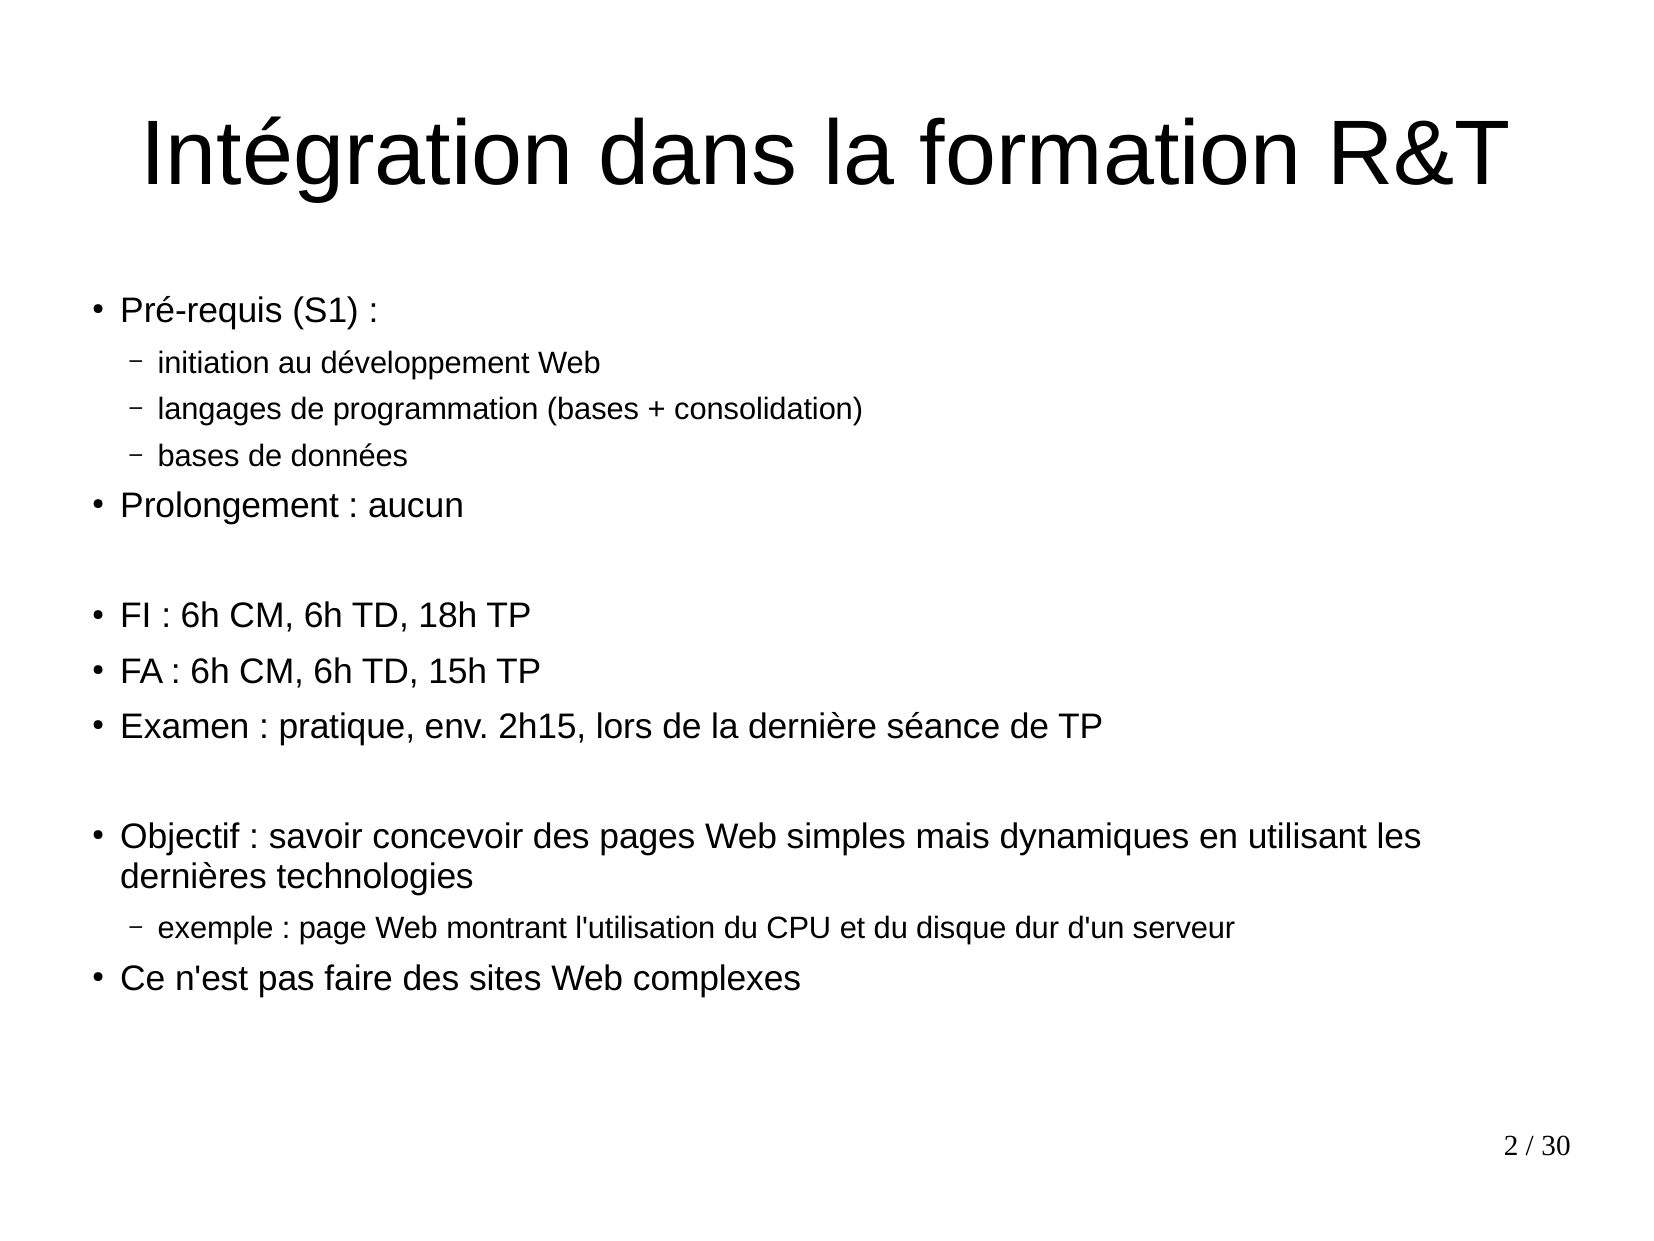

# Intégration dans la formation R&T
Pré-requis (S1) :
initiation au développement Web
langages de programmation (bases + consolidation)
bases de données
Prolongement : aucun
FI : 6h CM, 6h TD, 18h TP
FA : 6h CM, 6h TD, 15h TP
Examen : pratique, env. 2h15, lors de la dernière séance de TP
Objectif : savoir concevoir des pages Web simples mais dynamiques en utilisant les dernières technologies
exemple : page Web montrant l'utilisation du CPU et du disque dur d'un serveur
Ce n'est pas faire des sites Web complexes
2